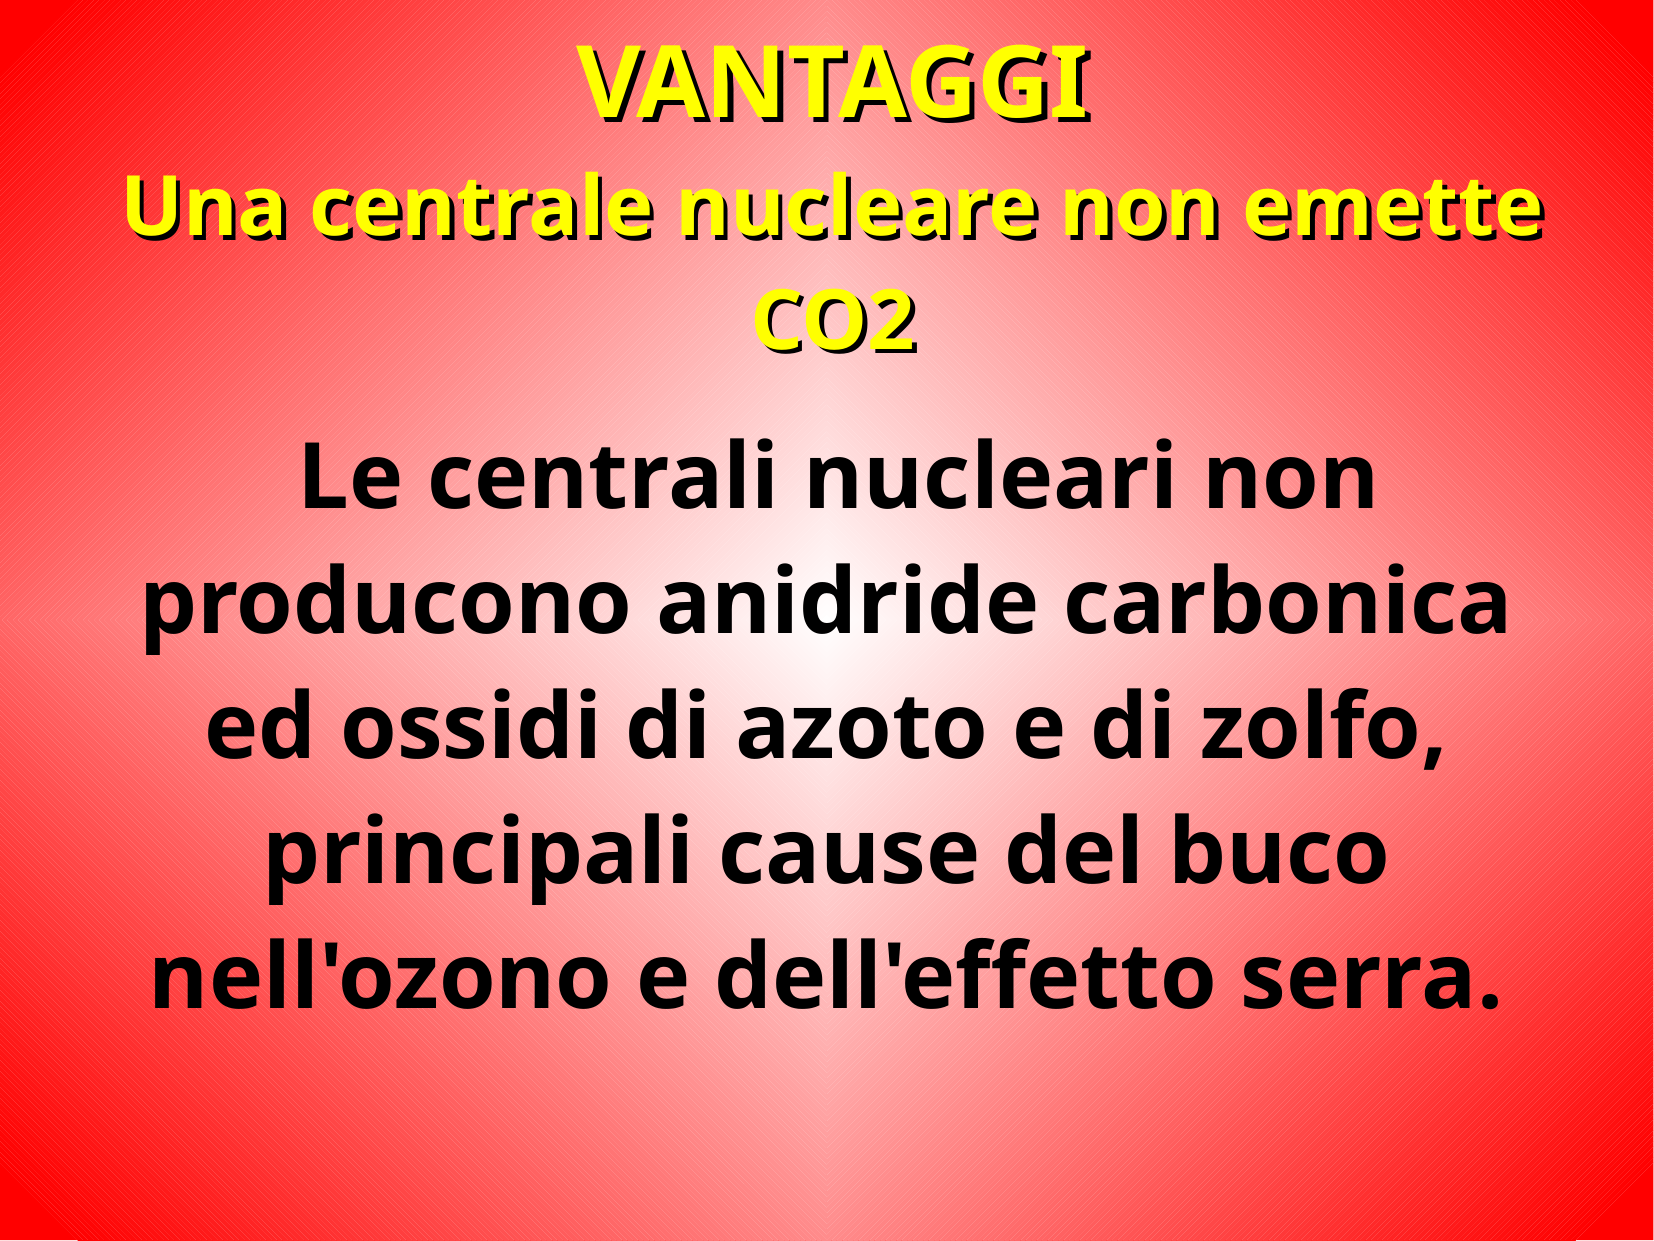

# VANTAGGI Una centrale nucleare non emette CO2
 Le centrali nucleari non producono anidride carbonica ed ossidi di azoto e di zolfo, principali cause del buco nell'ozono e dell'effetto serra.